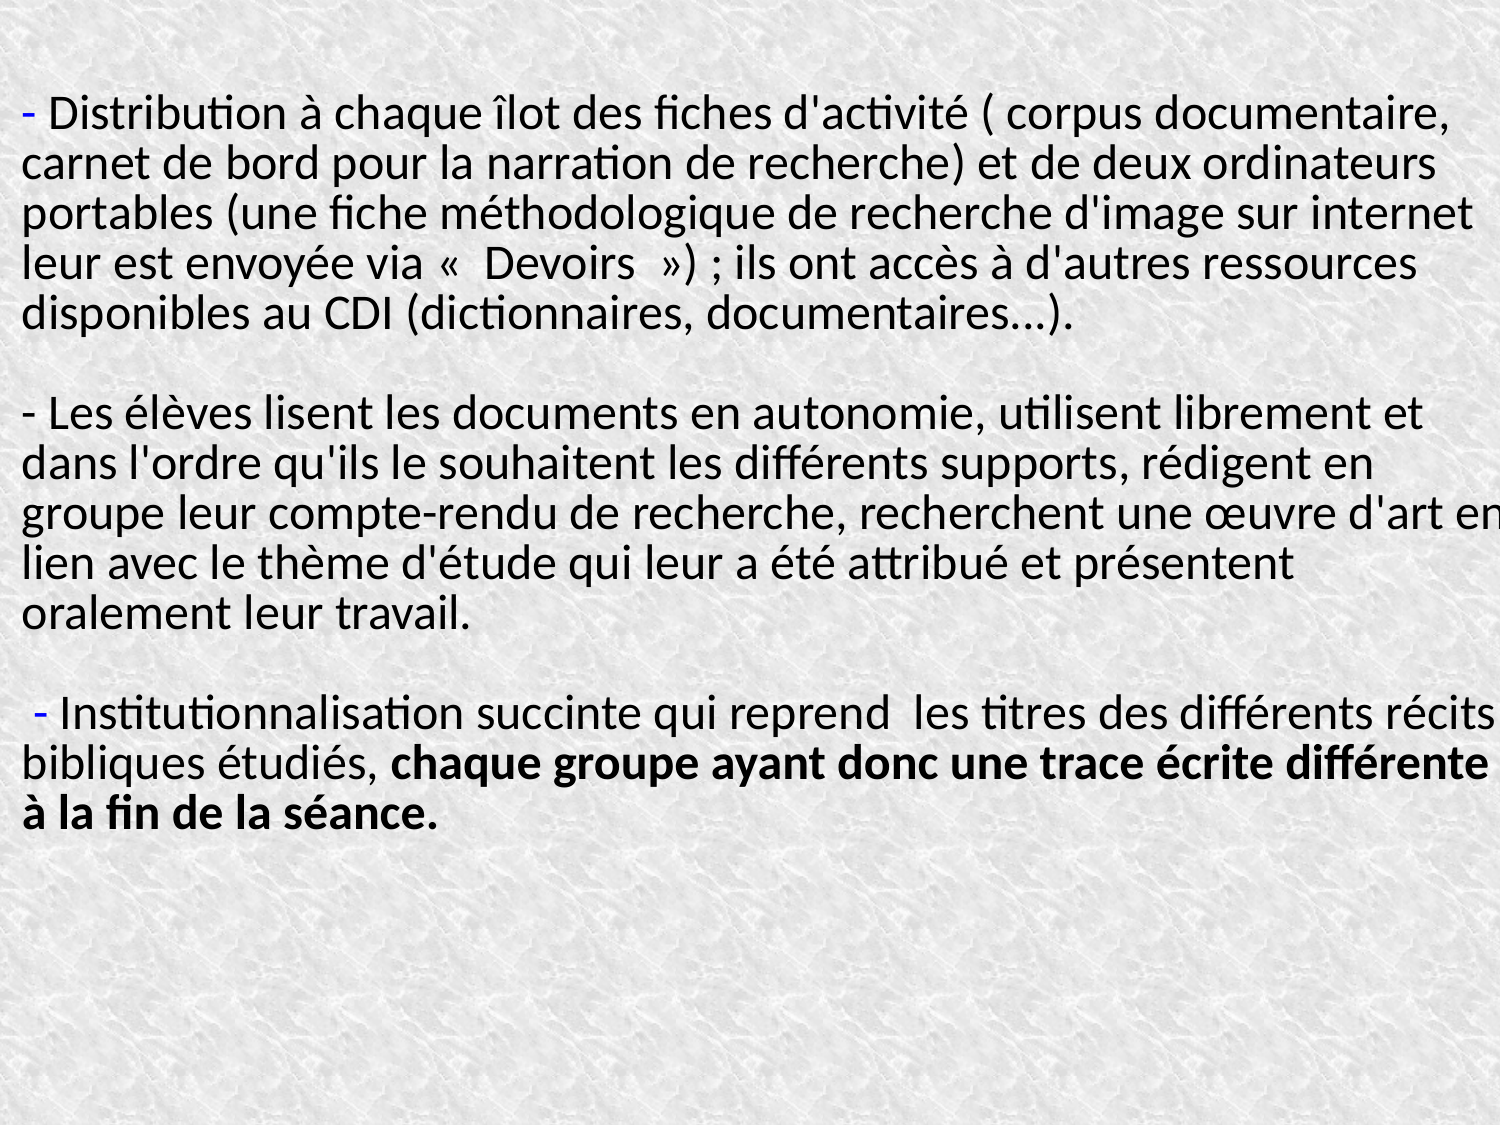

- Distribution à chaque îlot des fiches d'activité ( corpus documentaire, carnet de bord pour la narration de recherche) et de deux ordinateurs portables (une fiche méthodologique de recherche d'image sur internet leur est envoyée via «  Devoirs  ») ; ils ont accès à d'autres ressources disponibles au CDI (dictionnaires, documentaires...).
- Les élèves lisent les documents en autonomie, utilisent librement et dans l'ordre qu'ils le souhaitent les différents supports, rédigent en groupe leur compte-rendu de recherche, recherchent une œuvre d'art en lien avec le thème d'étude qui leur a été attribué et présentent oralement leur travail.
 - Institutionnalisation succinte qui reprend les titres des différents récits bibliques étudiés, chaque groupe ayant donc une trace écrite différente à la fin de la séance.